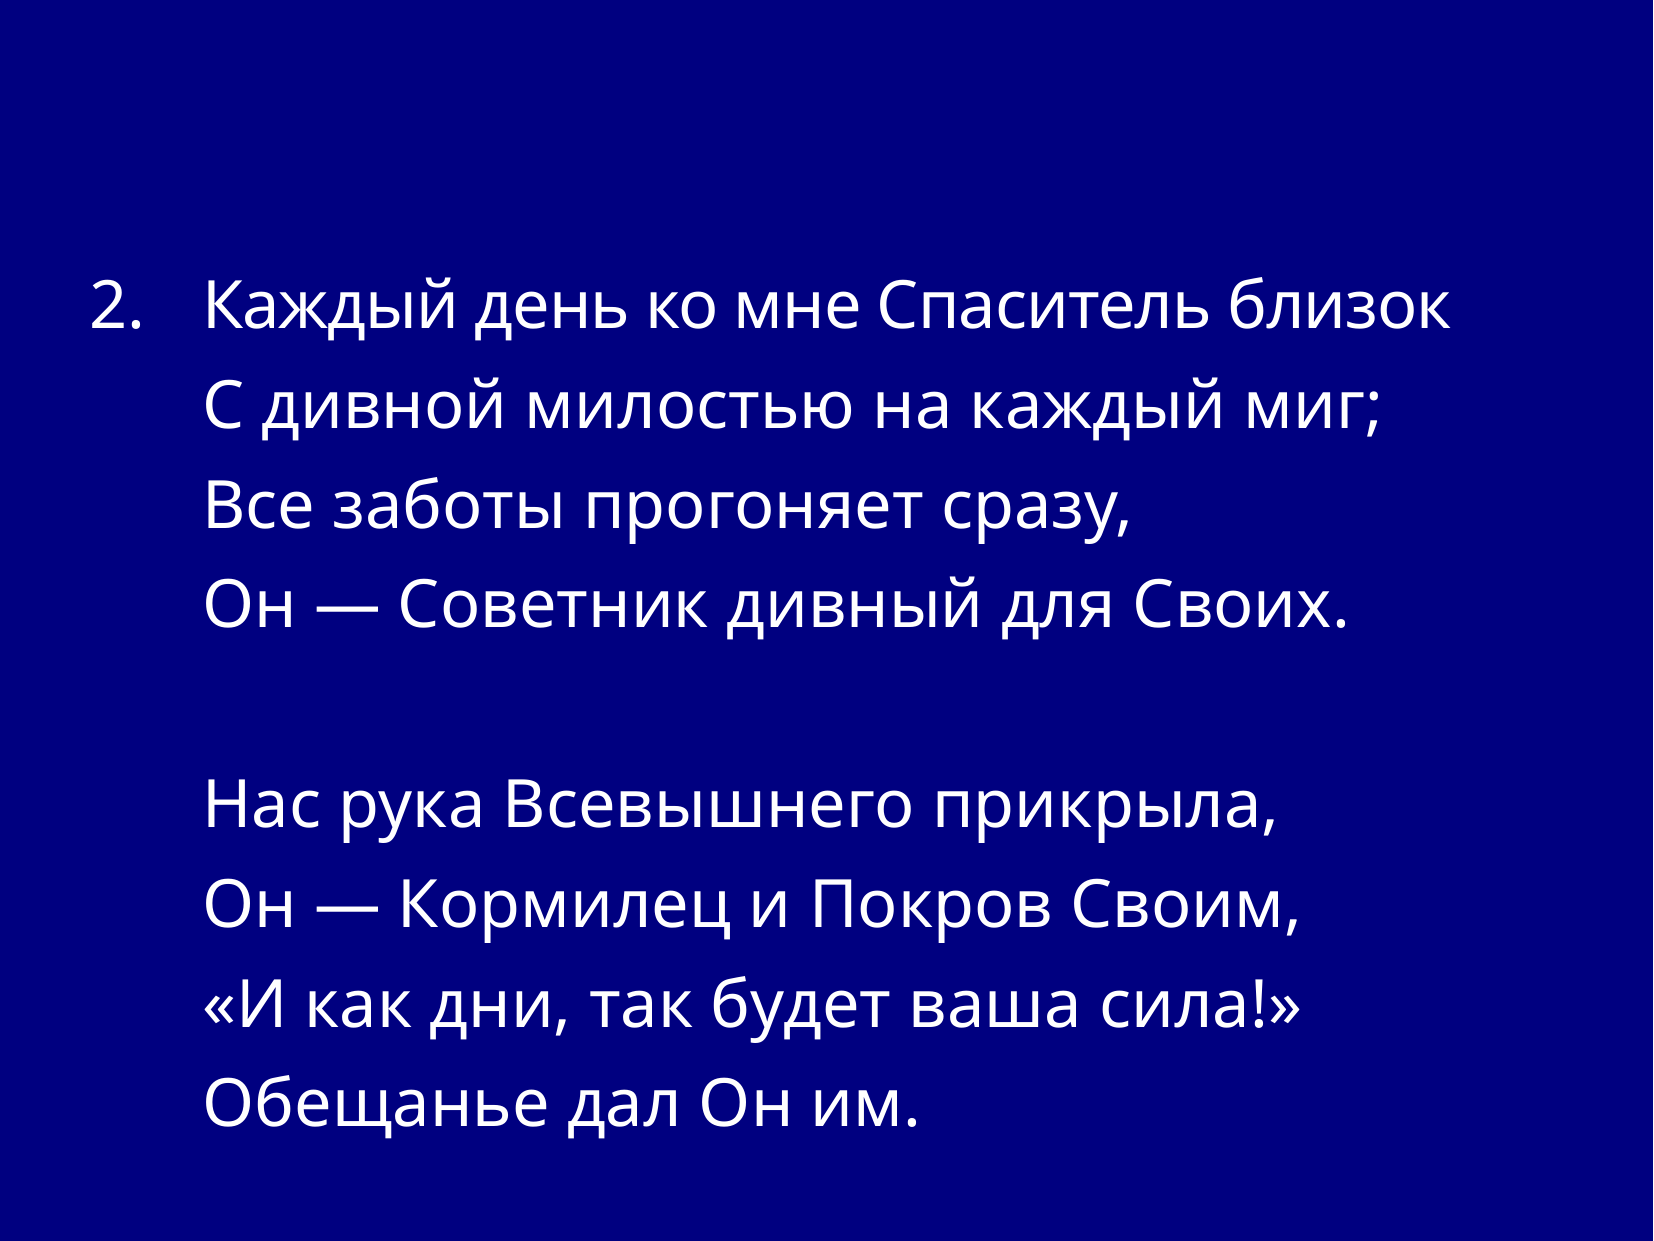

2.	Каждый день ко мне Спаситель близок
	С дивной милостью на каждый миг;
	Все заботы прогоняет сразу,
	Он — Советник дивный для Своих.
	Нас рука Всевышнего прикрыла,
	Он — Кормилец и Покров Своим,
	«И как дни, так будет ваша сила!»
	Обещанье дал Он им.